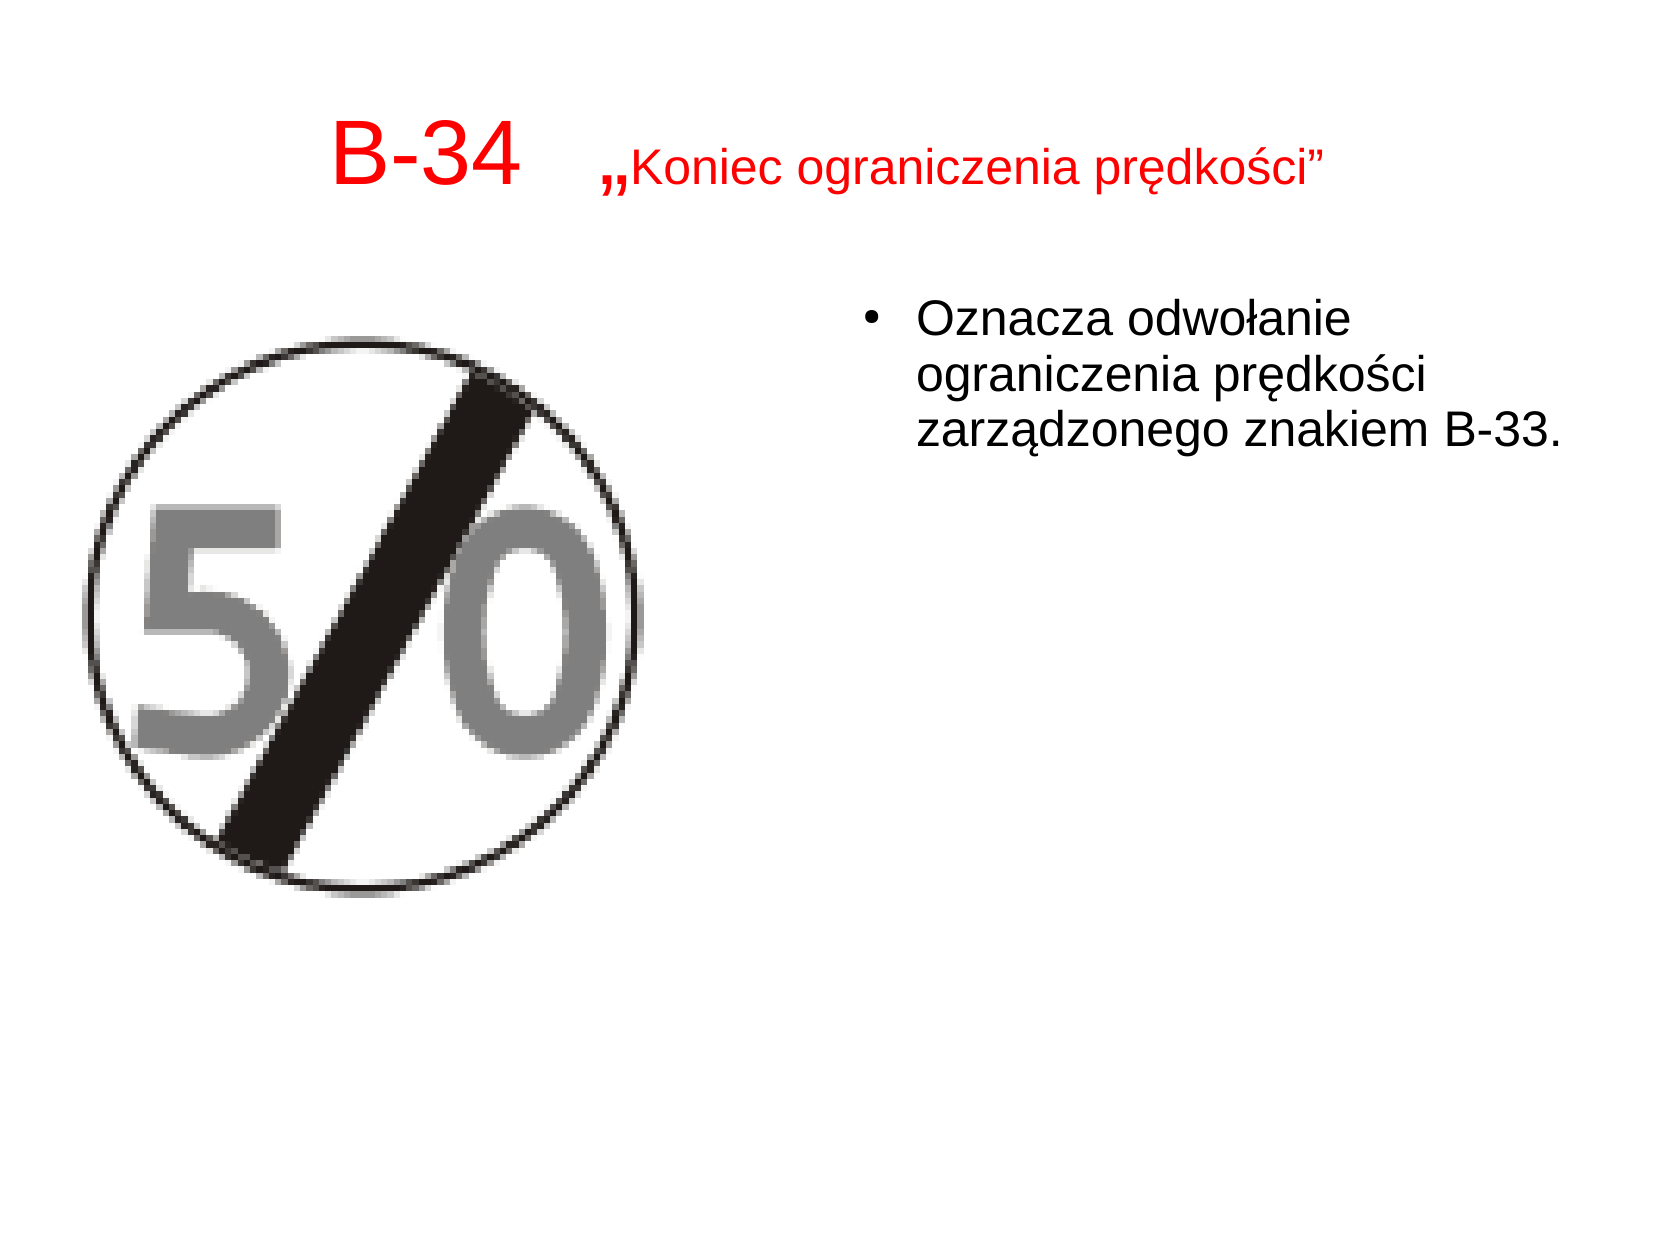

# B-34 „Koniec ograniczenia prędkości”
Oznacza odwołanie ograniczenia prędkości zarządzonego znakiem B-33.